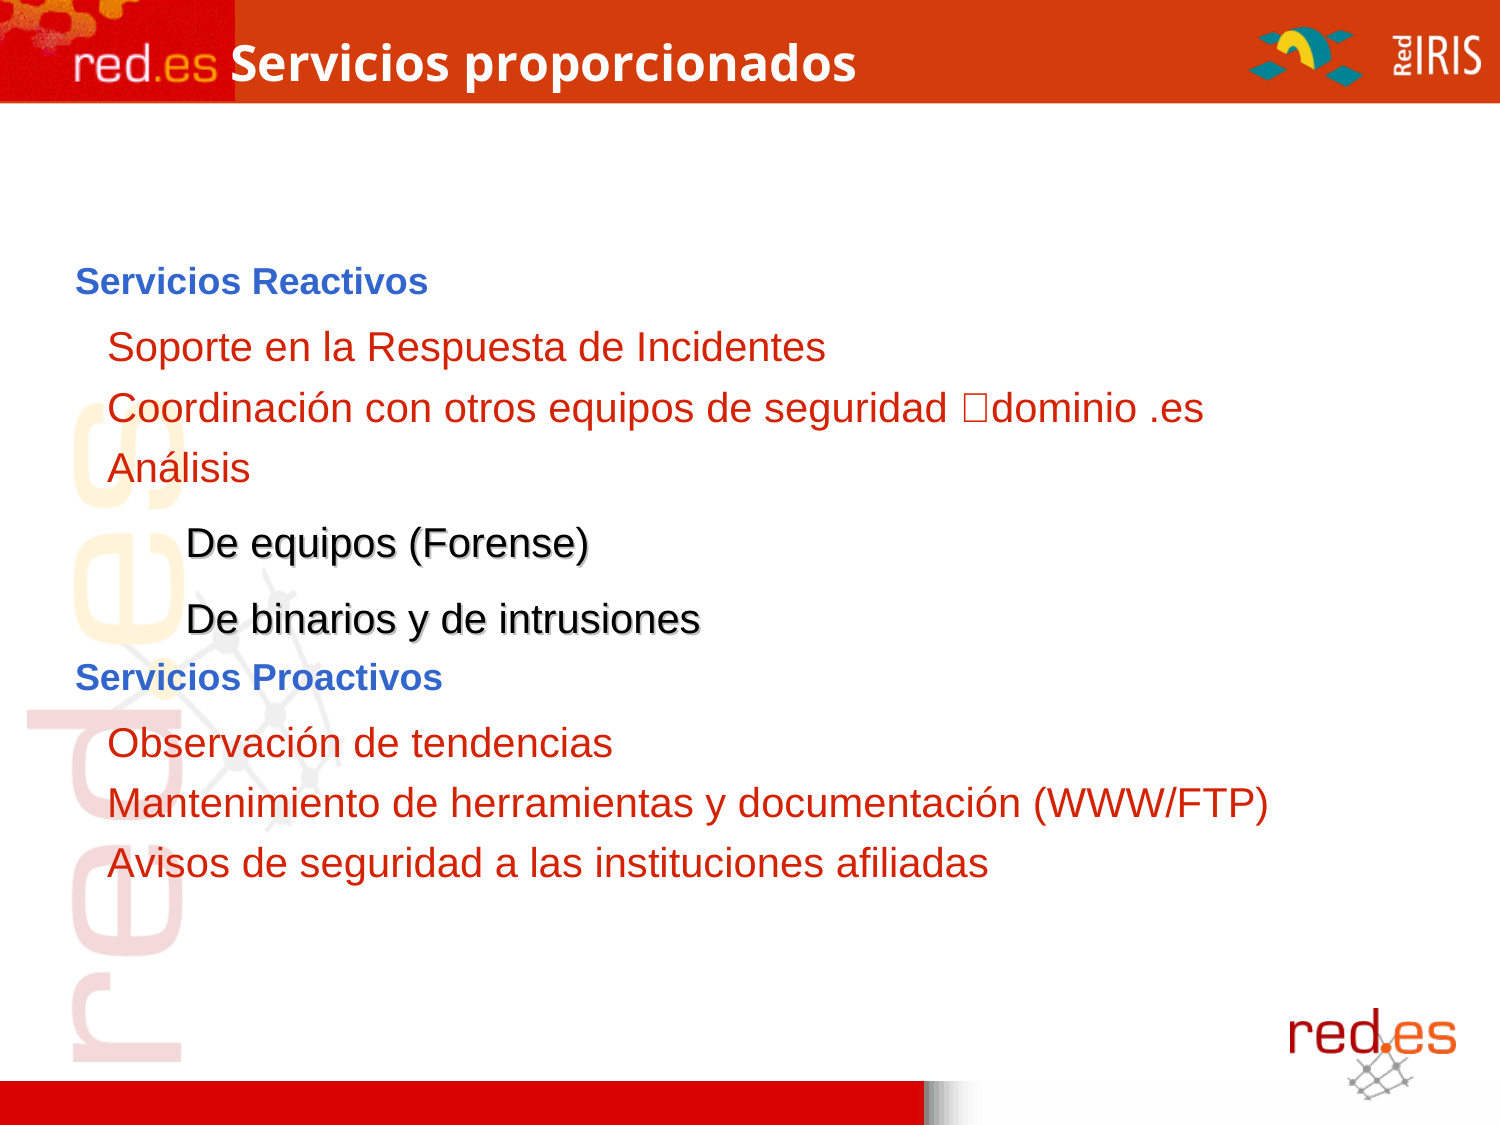

Servicios proporcionados
# Servicios Reactivos
Soporte en la Respuesta de Incidentes
Coordinación con otros equipos de seguridad dominio .es
Análisis
De equipos (Forense)
De binarios y de intrusiones
Servicios Proactivos
Observación de tendencias
Mantenimiento de herramientas y documentación (WWW/FTP)
Avisos de seguridad a las instituciones afiliadas